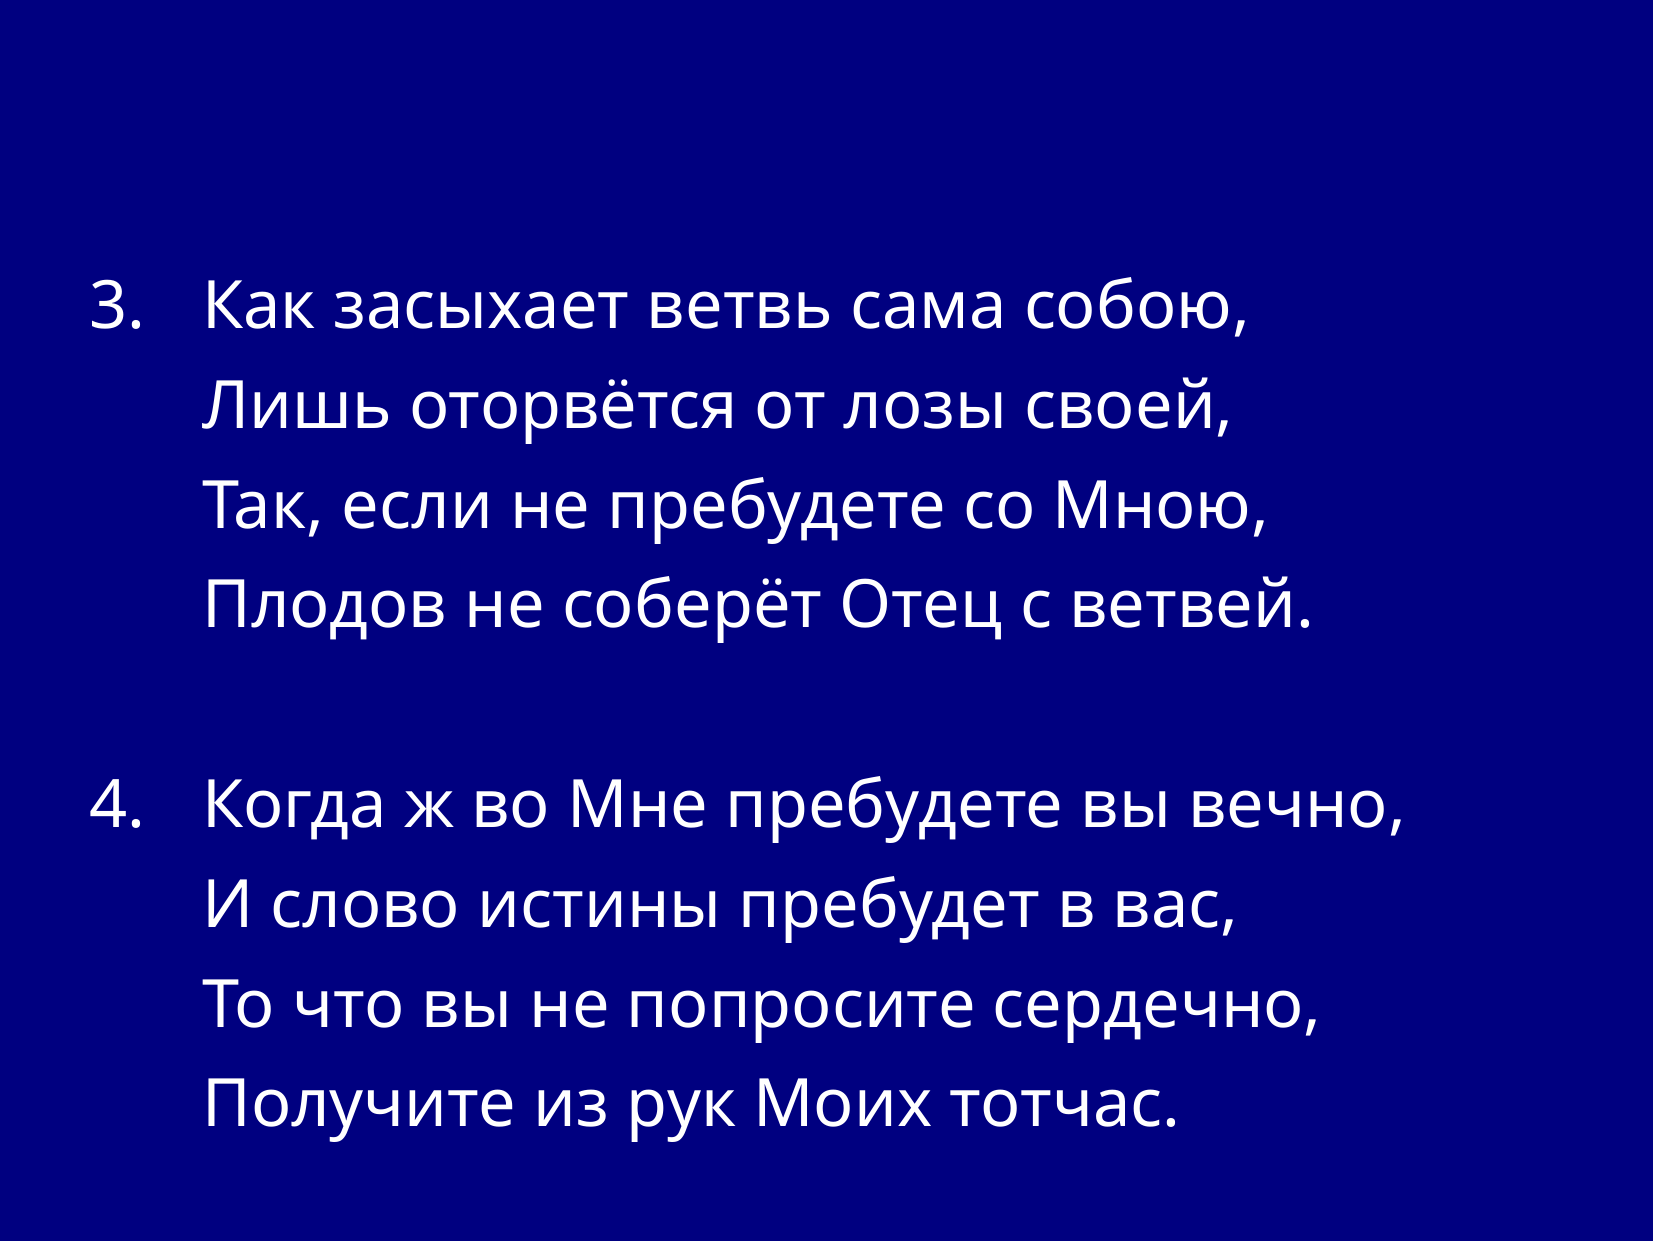

3.	Как засыхает ветвь сама собою,
	Лишь оторвётся от лозы своей,
	Так, если не пребудете со Мною,
	Плодов не соберёт Отец с ветвей.
4.	Когда ж во Мне пребудете вы вечно,
	И слово истины пребудет в вас,
	То что вы не попросите сердечно,
	Получите из рук Моих тотчас.